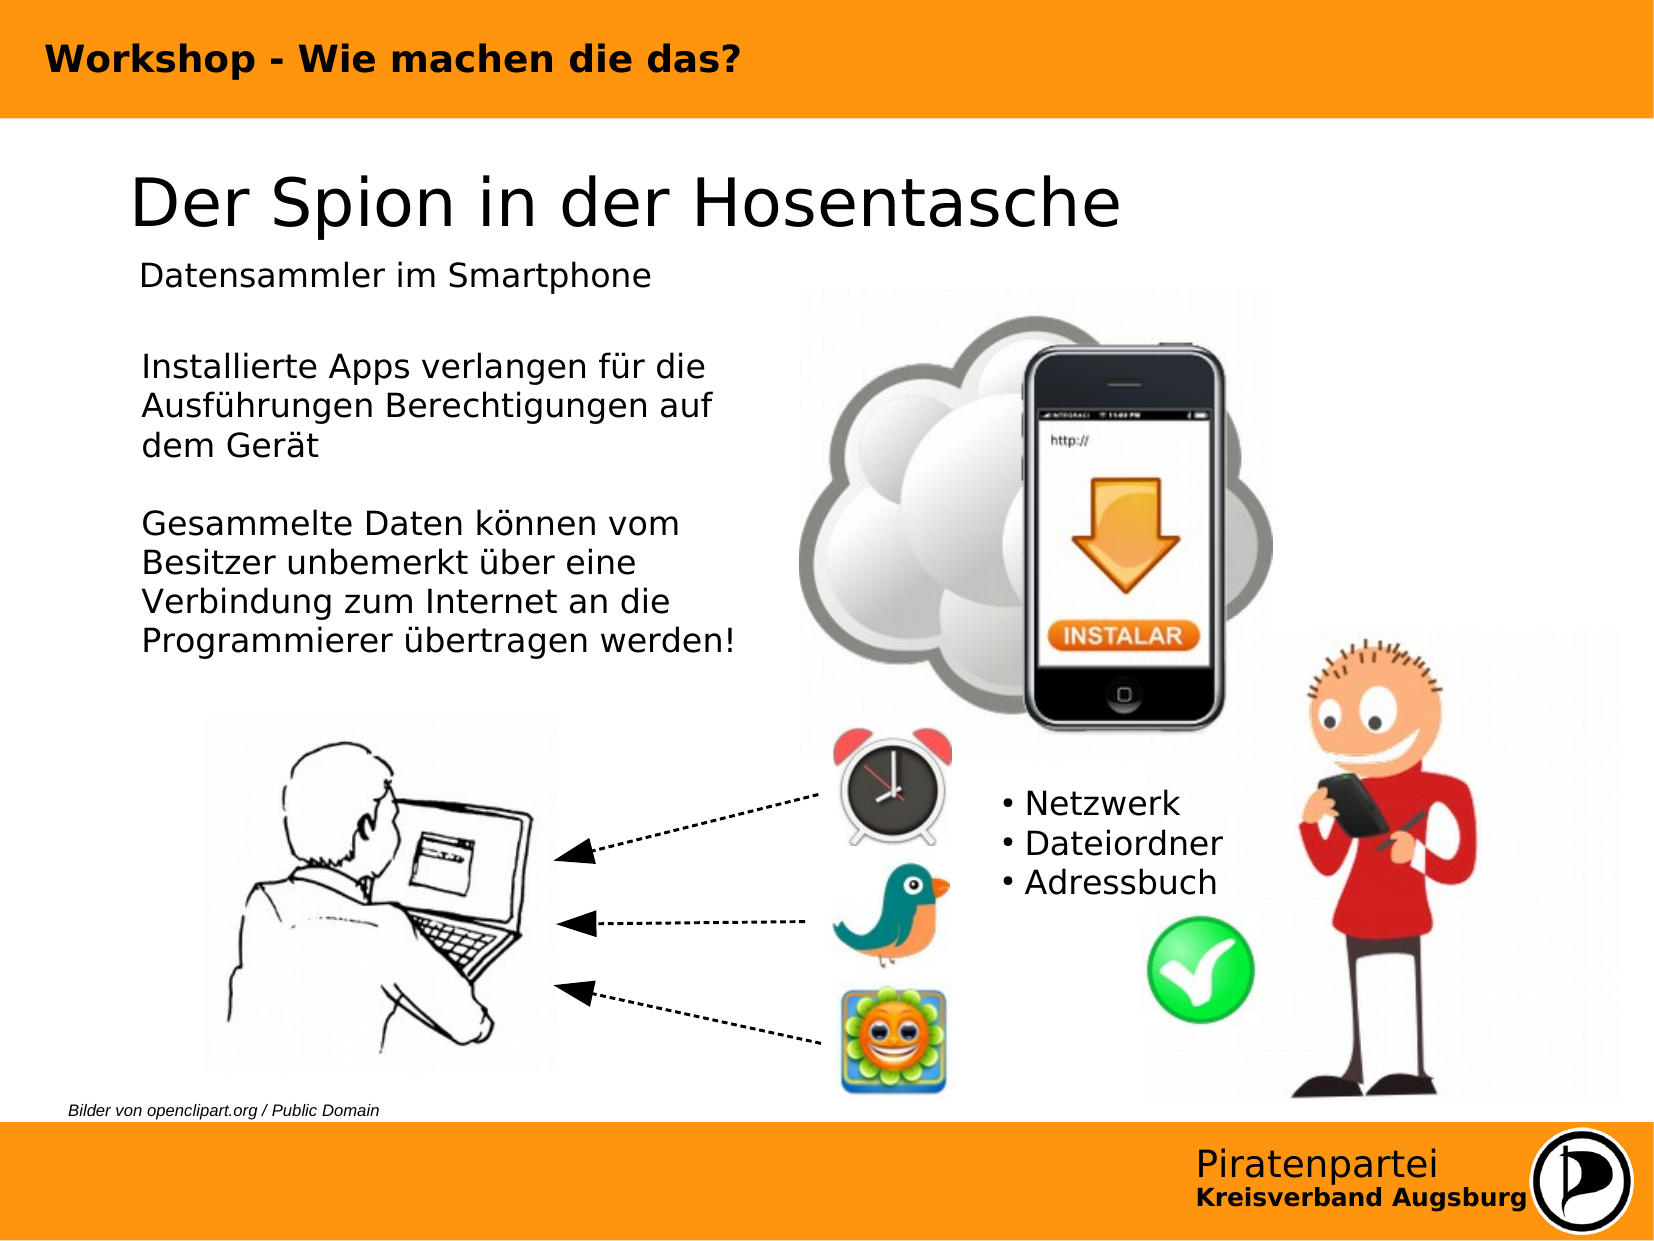

Workshop - Wie machen die das?
Der Spion in der Hosentasche
Datensammler im Smartphone
Installierte Apps verlangen für die
Ausführungen Berechtigungen auf
dem Gerät
Gesammelte Daten können vom
Besitzer unbemerkt über eine
Verbindung zum Internet an die
Programmierer übertragen werden!
 Netzwerk
 Dateiordner
 Adressbuch
Bilder von openclipart.org / Public Domain